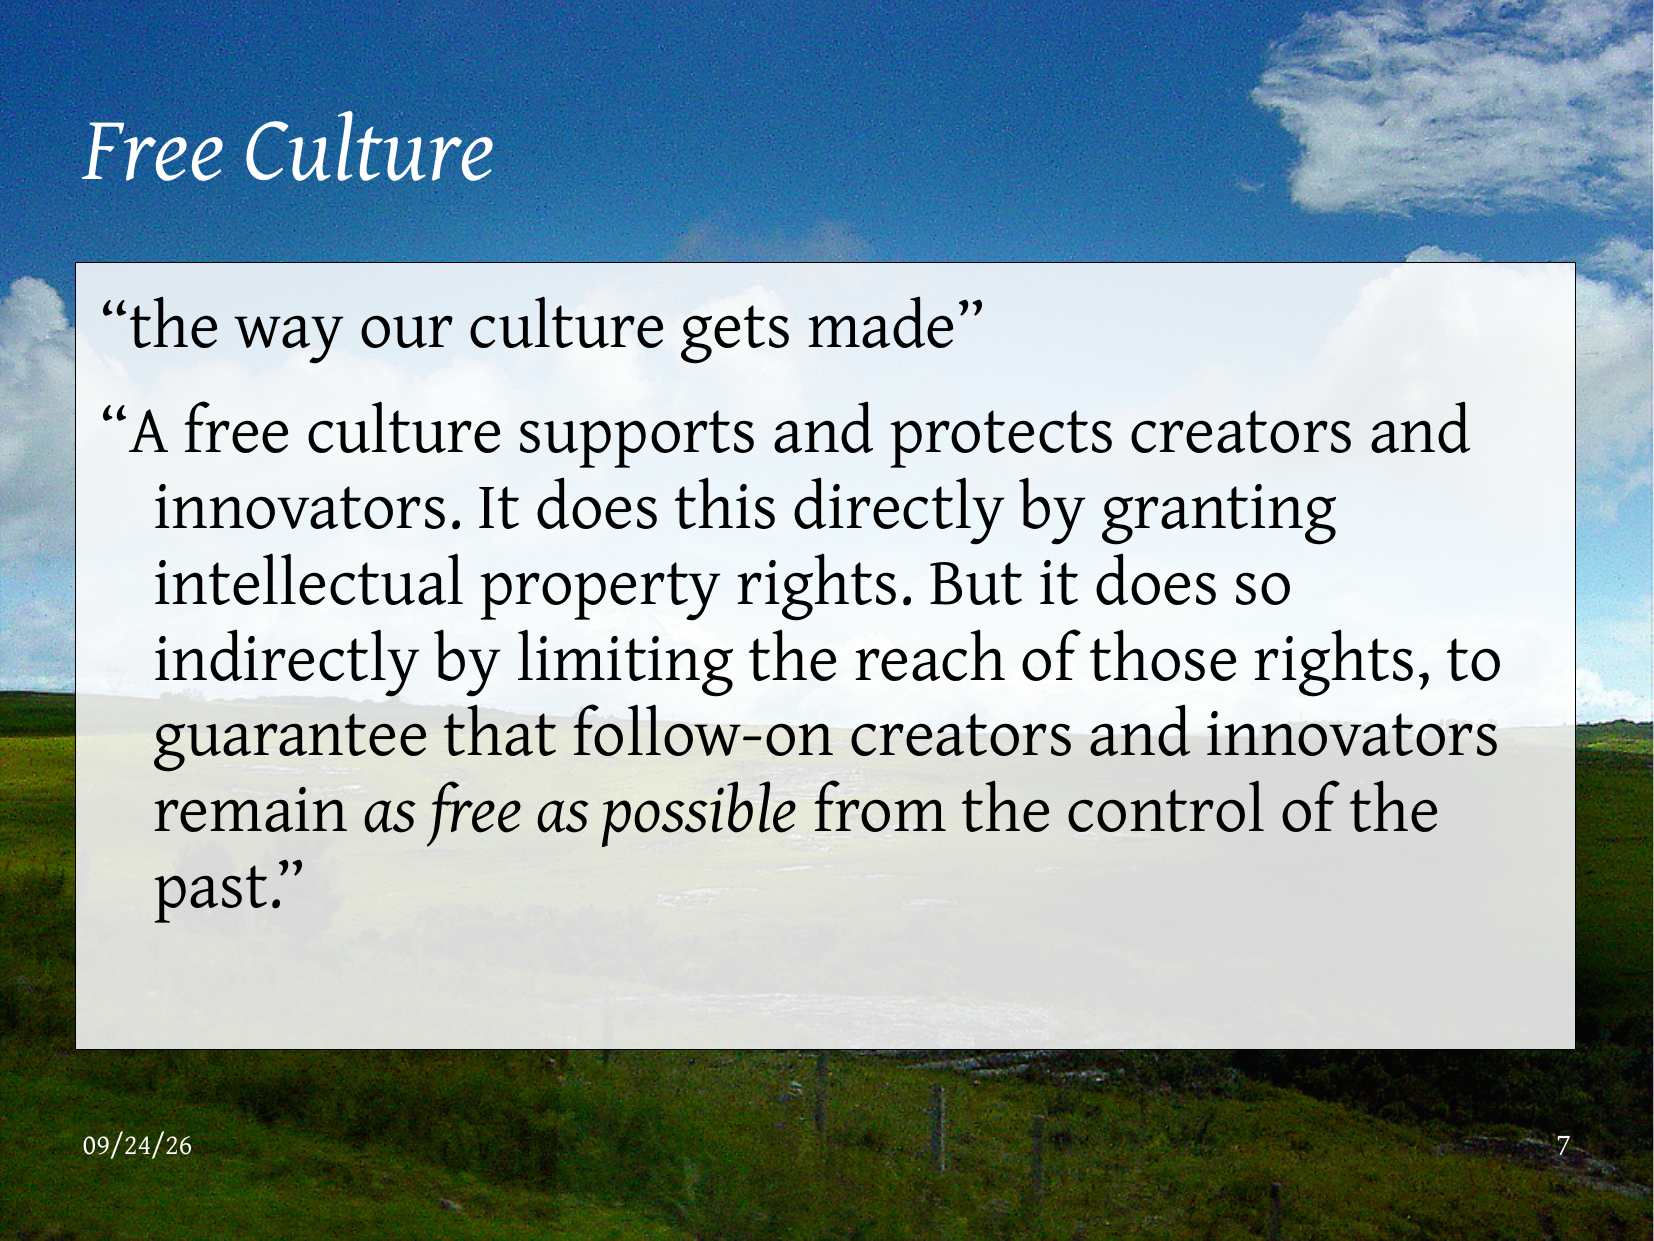

# Free Culture
“the way our culture gets made”
“A free culture supports and protects creators and innovators. It does this directly by granting intellectual property rights. But it does so indirectly by limiting the reach of those rights, to guarantee that follow-on creators and innovators remain as free as possible from the control of the past.”
7